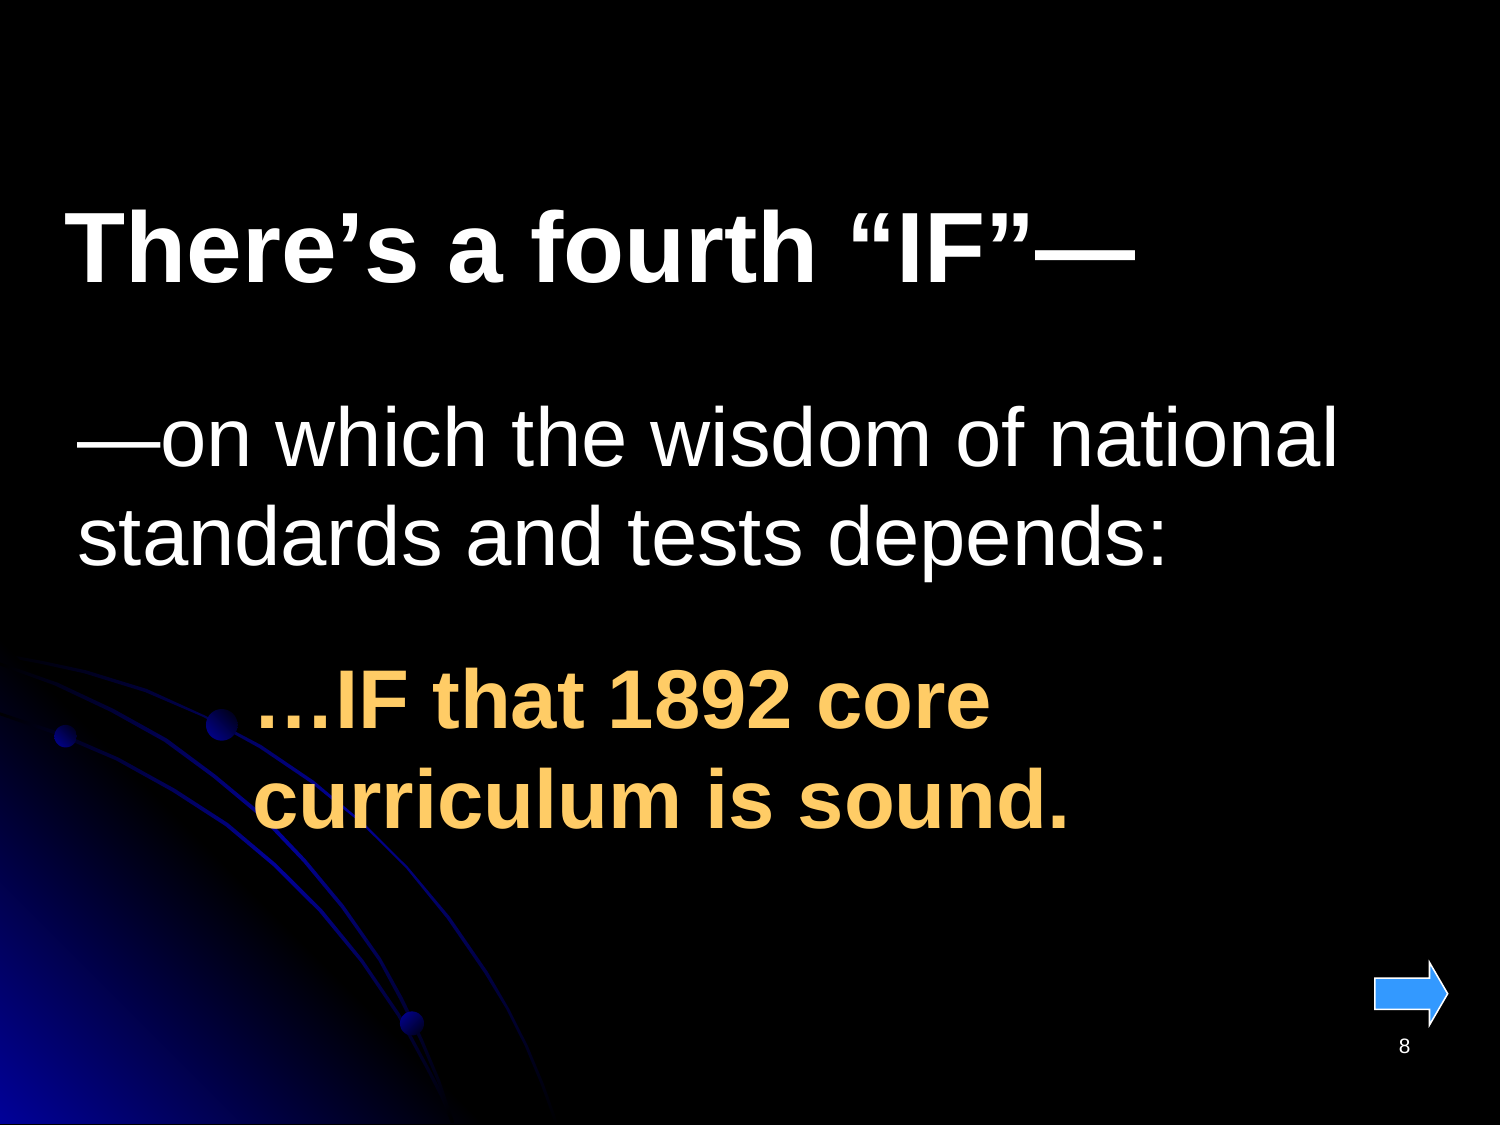

There’s a fourth “IF”—
—on which the wisdom of national standards and tests depends:
…IF that 1892 core curriculum is sound.
8